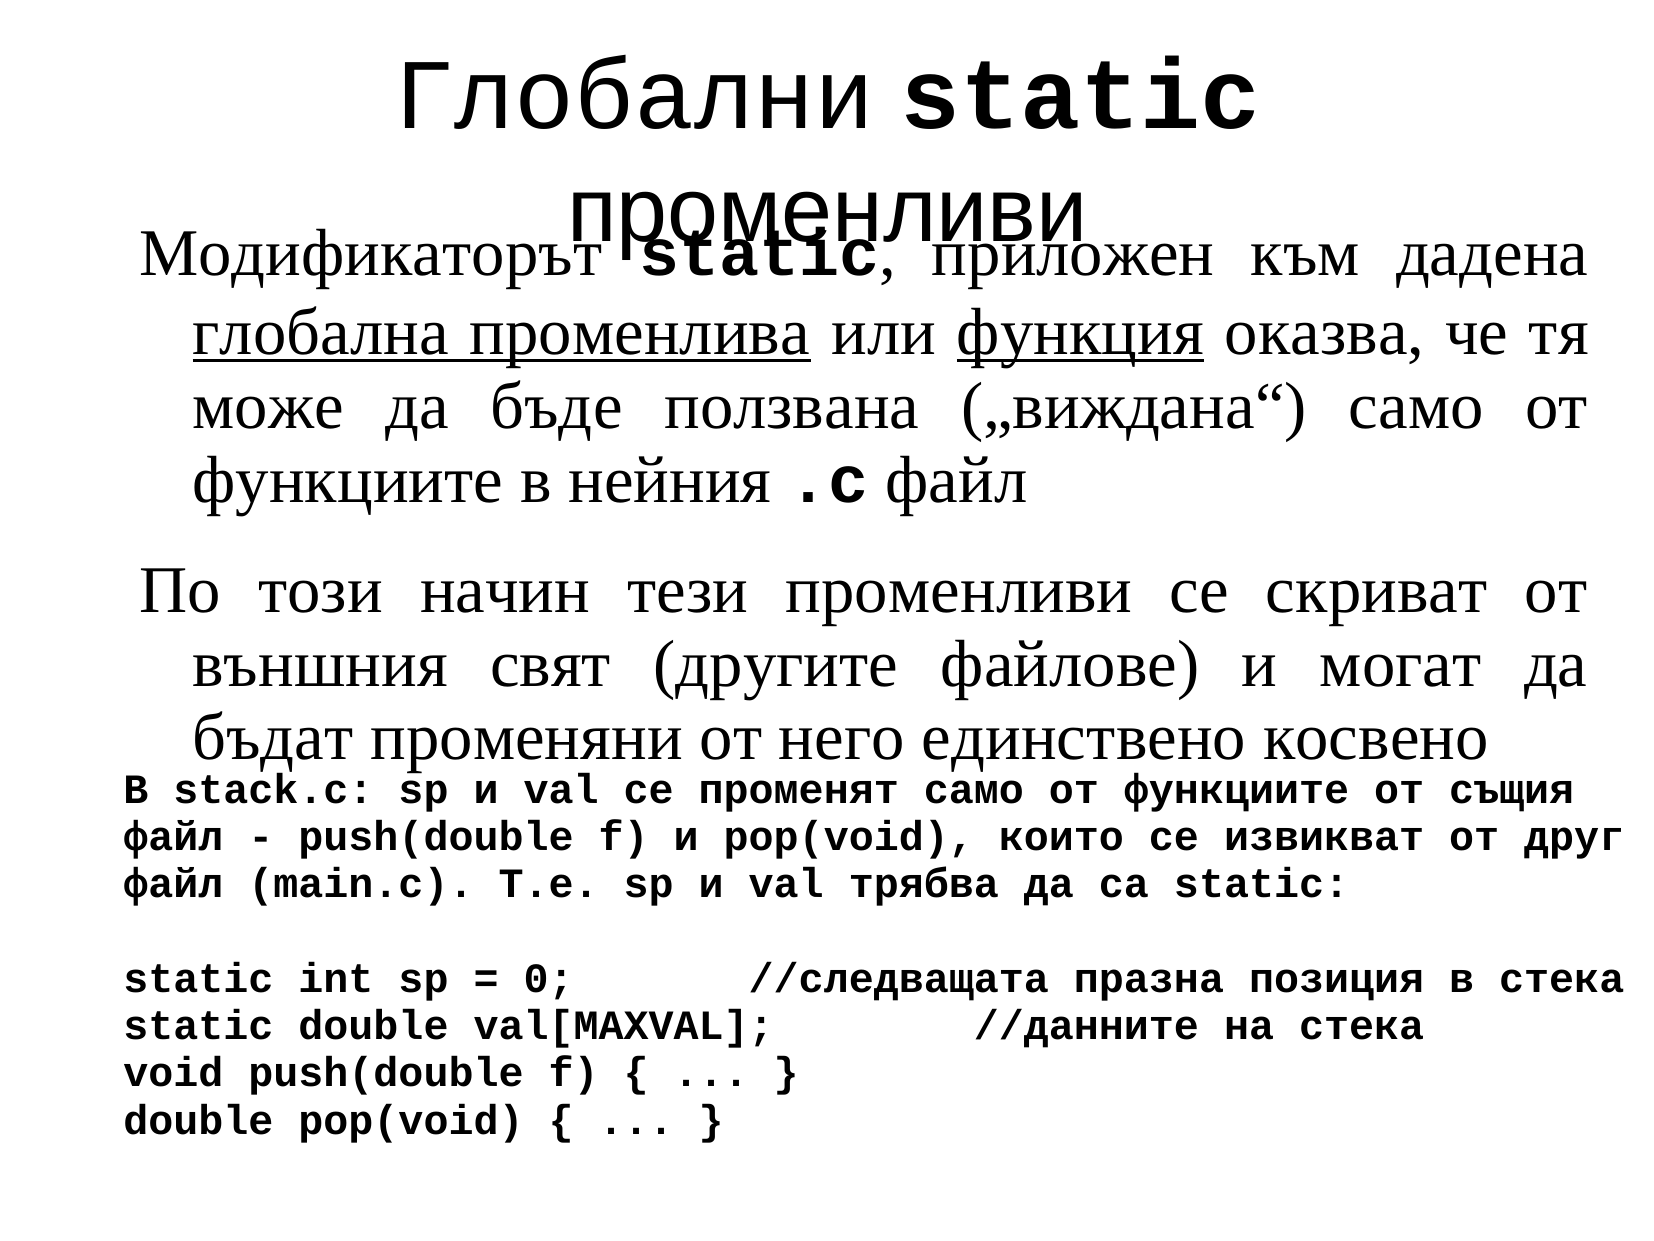

# Глобални static променливи
Модификаторът static, приложен към дадена глобална променлива или функция оказва, че тя може да бъде ползвана („виждана“) само от функциите в нейния .c файл
По този начин тези променливи се скриват от външния свят (другите файлове) и могат да бъдат променяни от него единствено косвено
В stack.c: sp и val се променят само от функциите от същия файл - push(double f) и pop(void), които се извикват от друг файл (main.c). Т.е. sp и val трябва да са static:
static int sp = 0; //следващата празна позиция в стека
static double val[MAXVAL]; //данните на стека
void push(double f) { ... }
double pop(void) { ... }